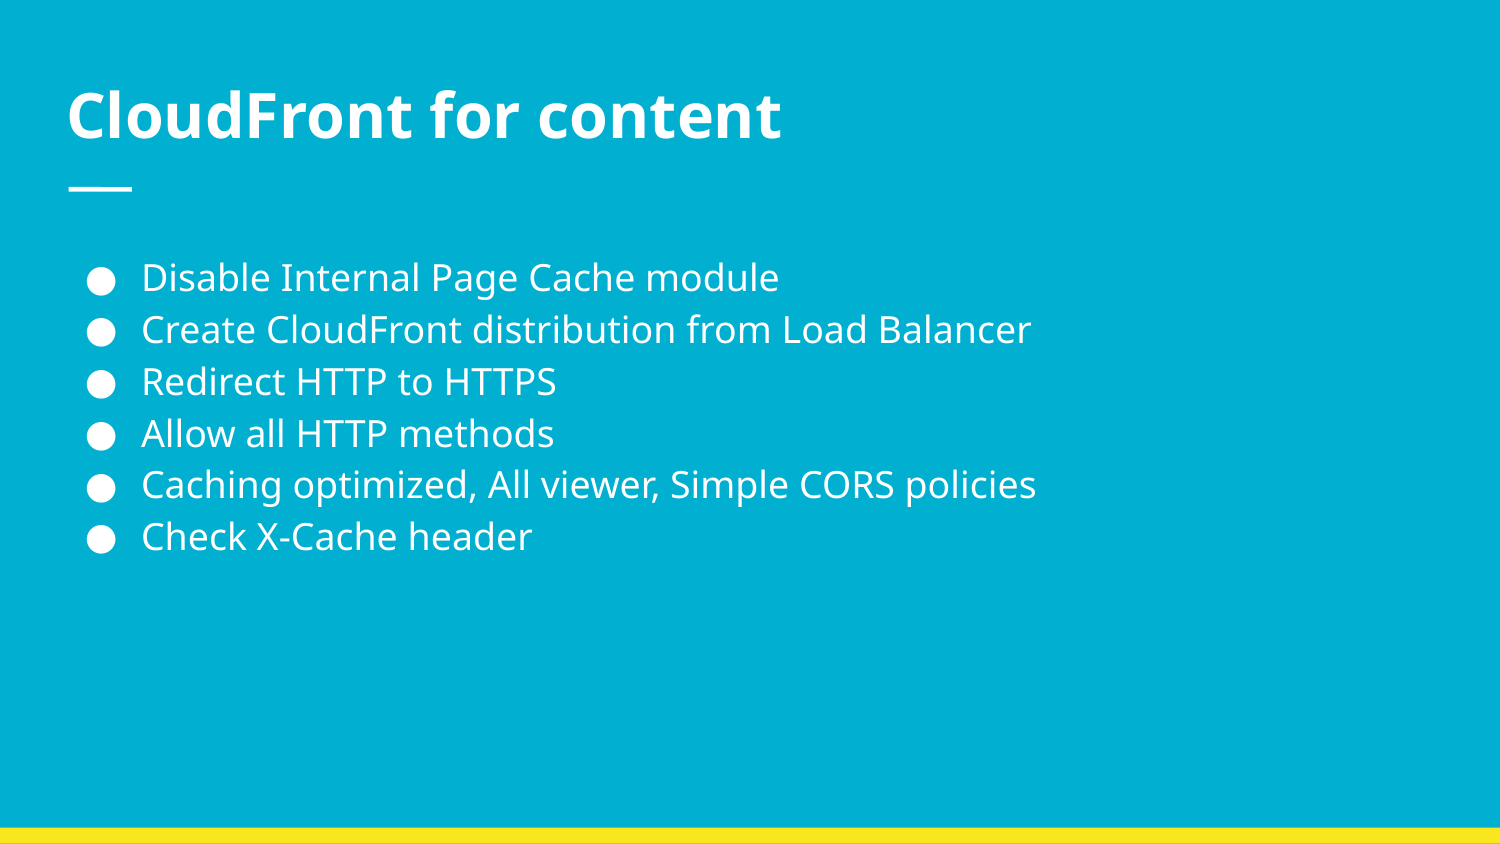

# CloudFront for content
Disable Internal Page Cache module
Create CloudFront distribution from Load Balancer
Redirect HTTP to HTTPS
Allow all HTTP methods
Caching optimized, All viewer, Simple CORS policies
Check X-Cache header